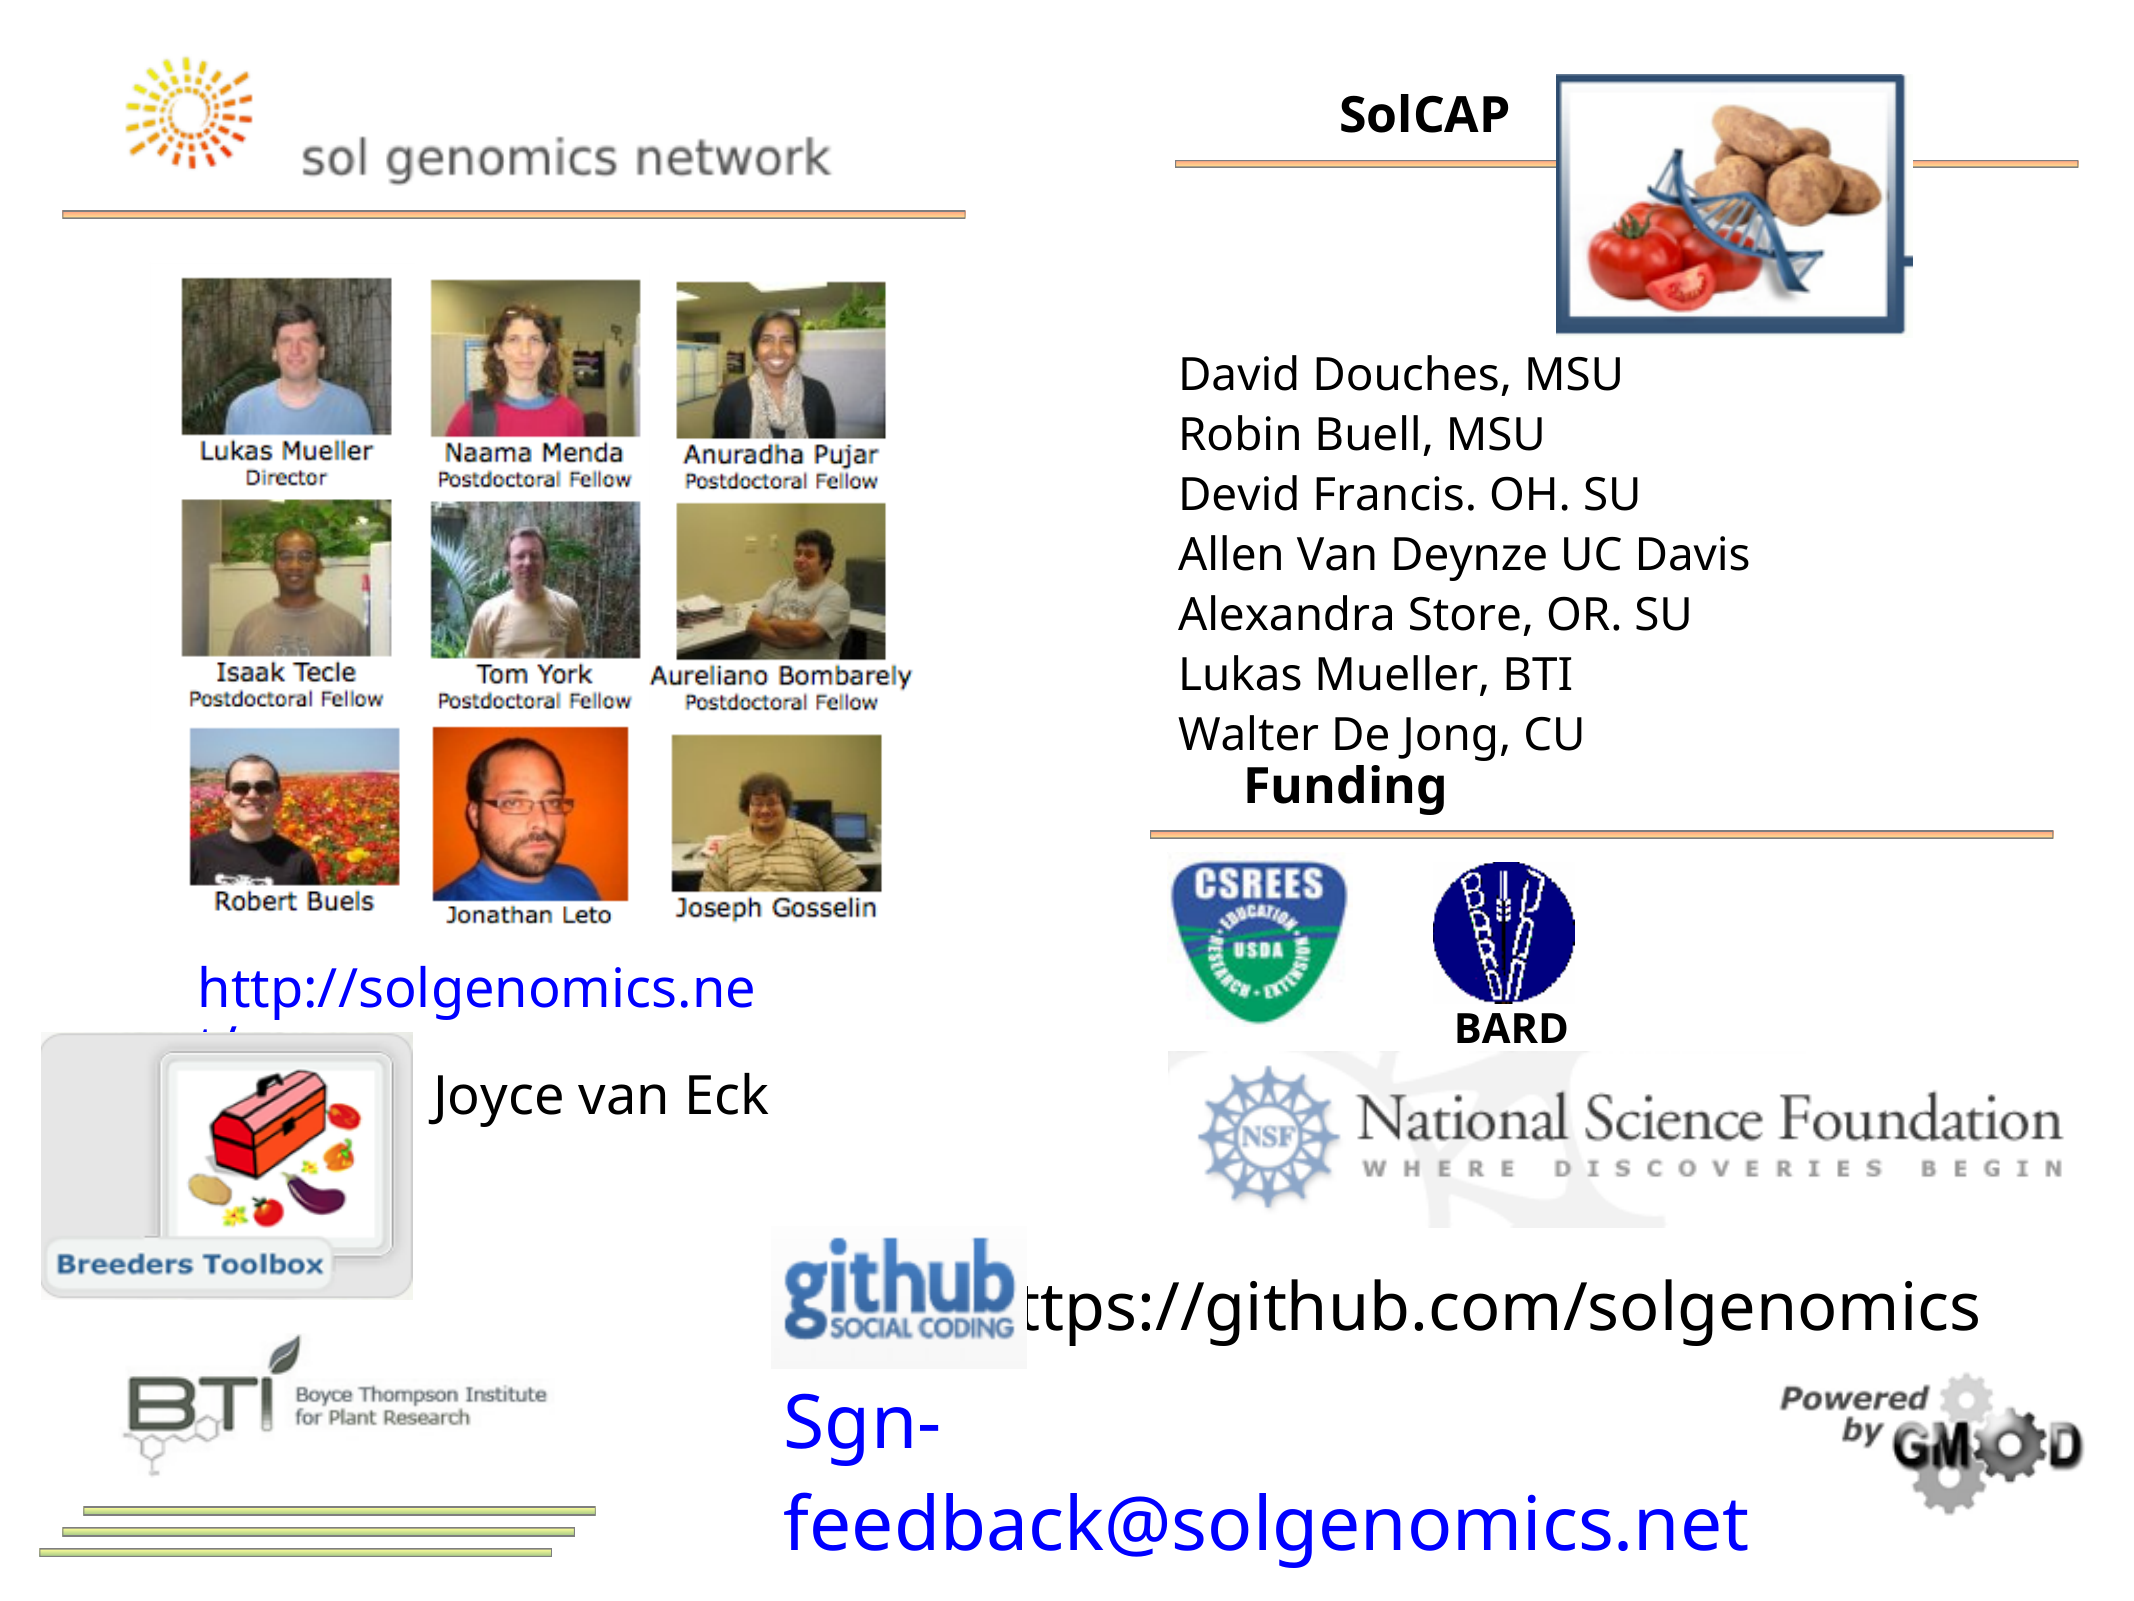

SolCAP
David Douches, MSU
Robin Buell, MSU
Devid Francis. OH. SU
Allen Van Deynze UC Davis
Alexandra Store, OR. SU
Lukas Mueller, BTI
Walter De Jong, CU
Funding
http://solgenomics.net/
BARD
Joyce van Eck
https://github.com/solgenomics
Sgn-feedback@solgenomics.net